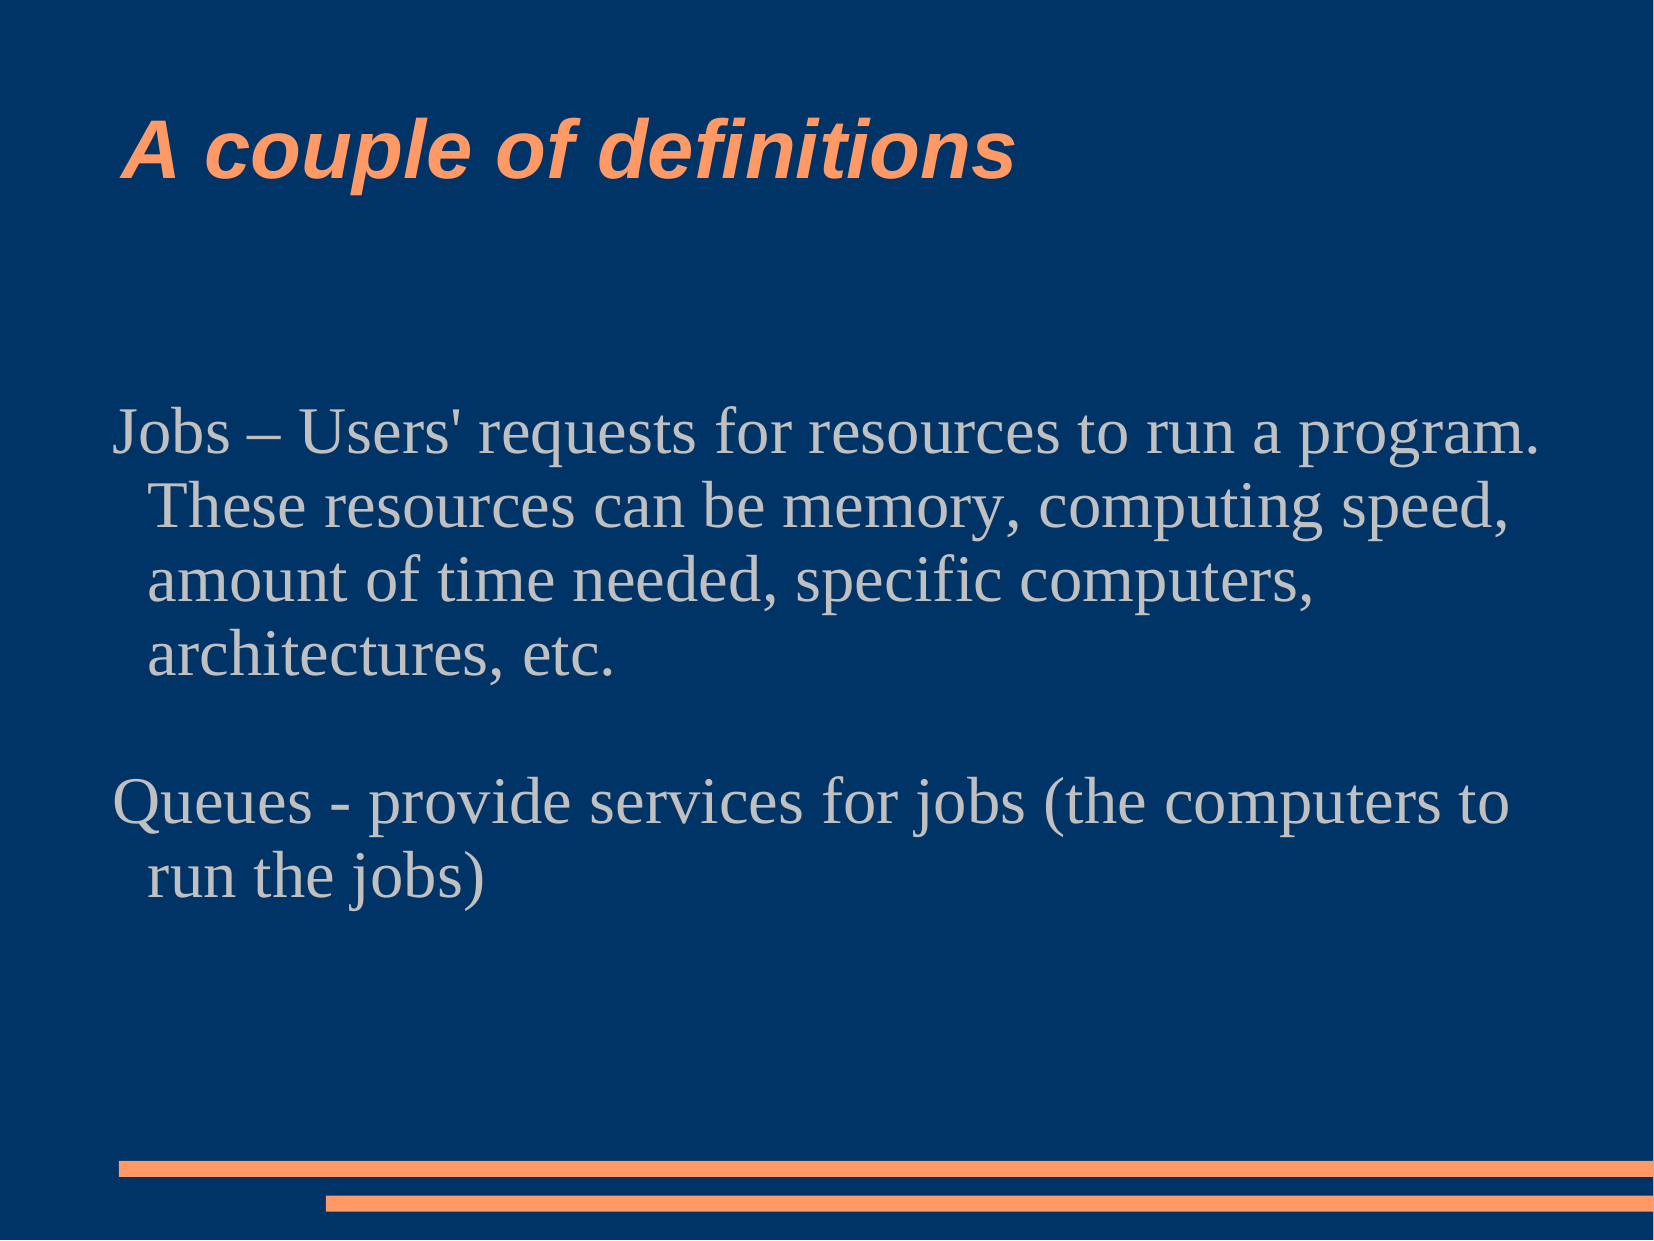

# A couple of definitions
Jobs – Users' requests for resources to run a program. These resources can be memory, computing speed, amount of time needed, specific computers, architectures, etc.
Queues - provide services for jobs (the computers to run the jobs)